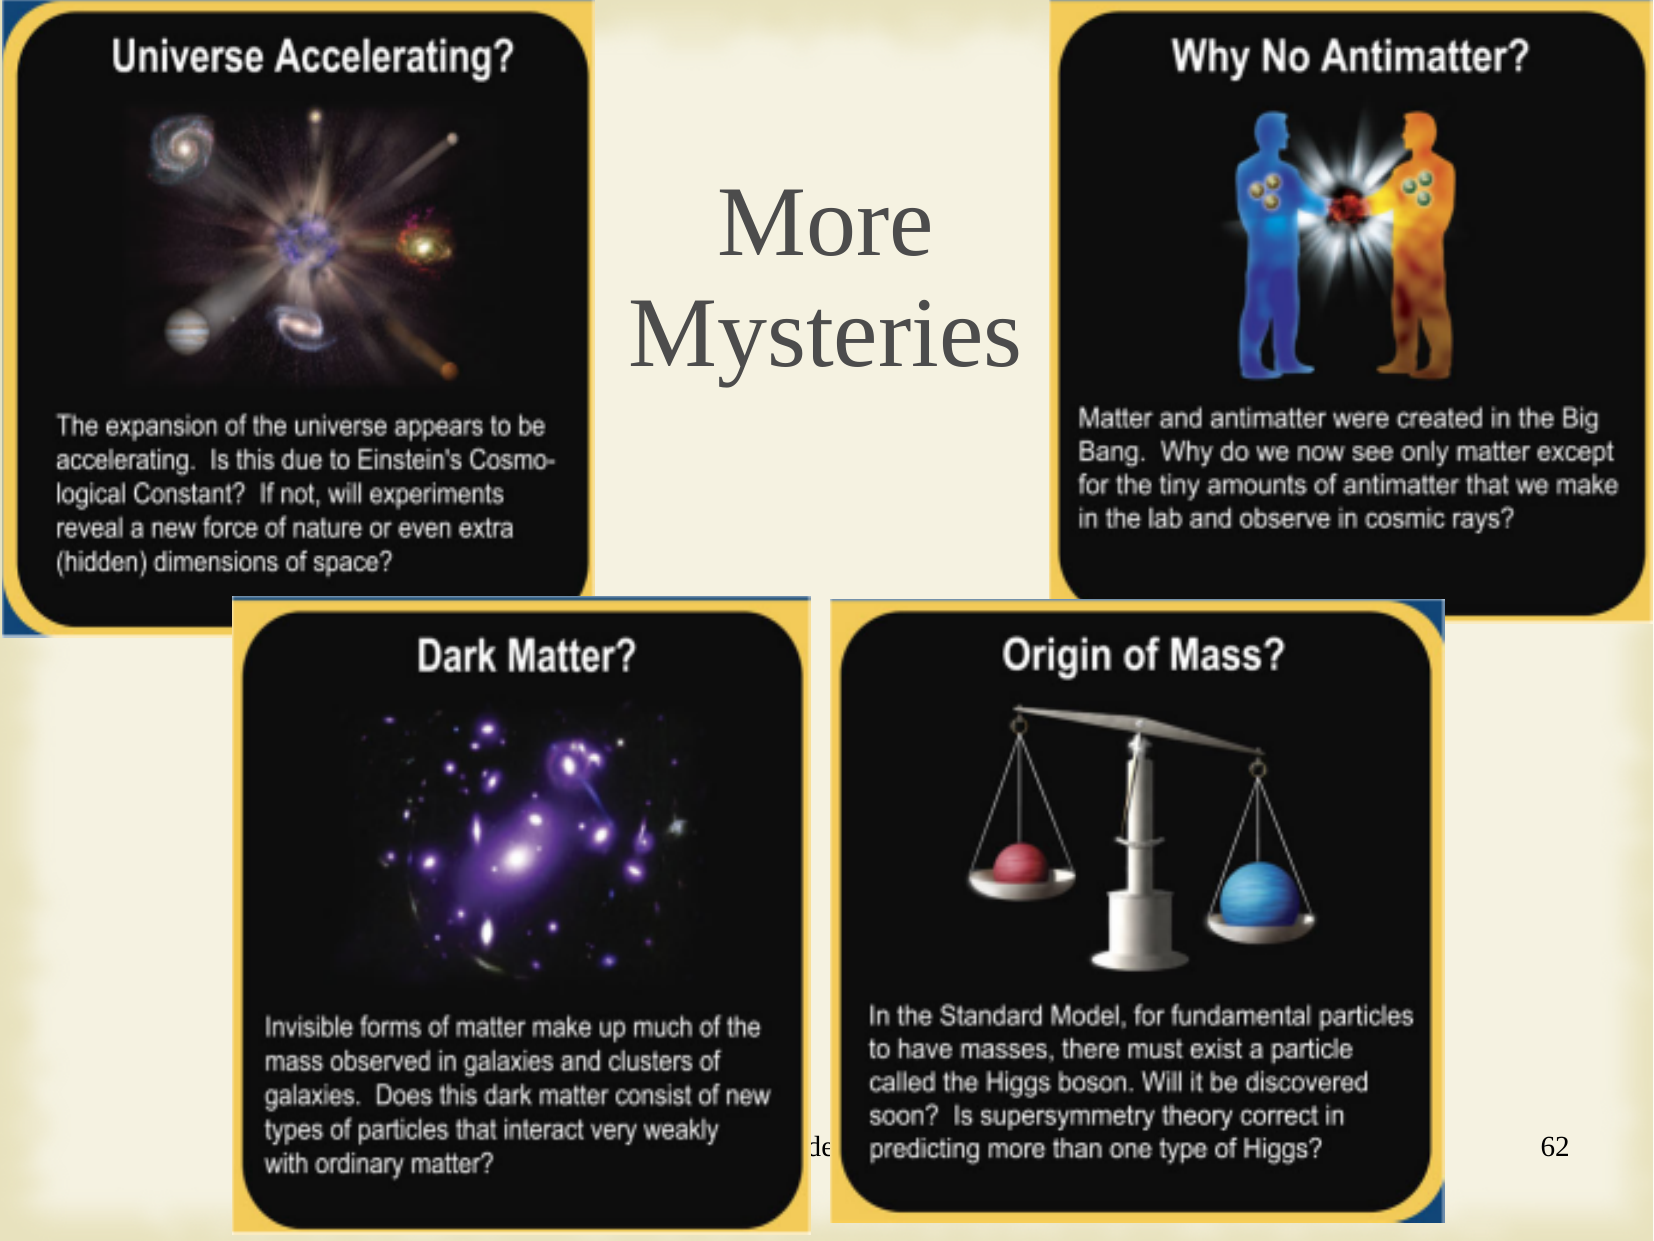

# More Mysteries
PHY 335 - Modern Physics - Fall 2010
62